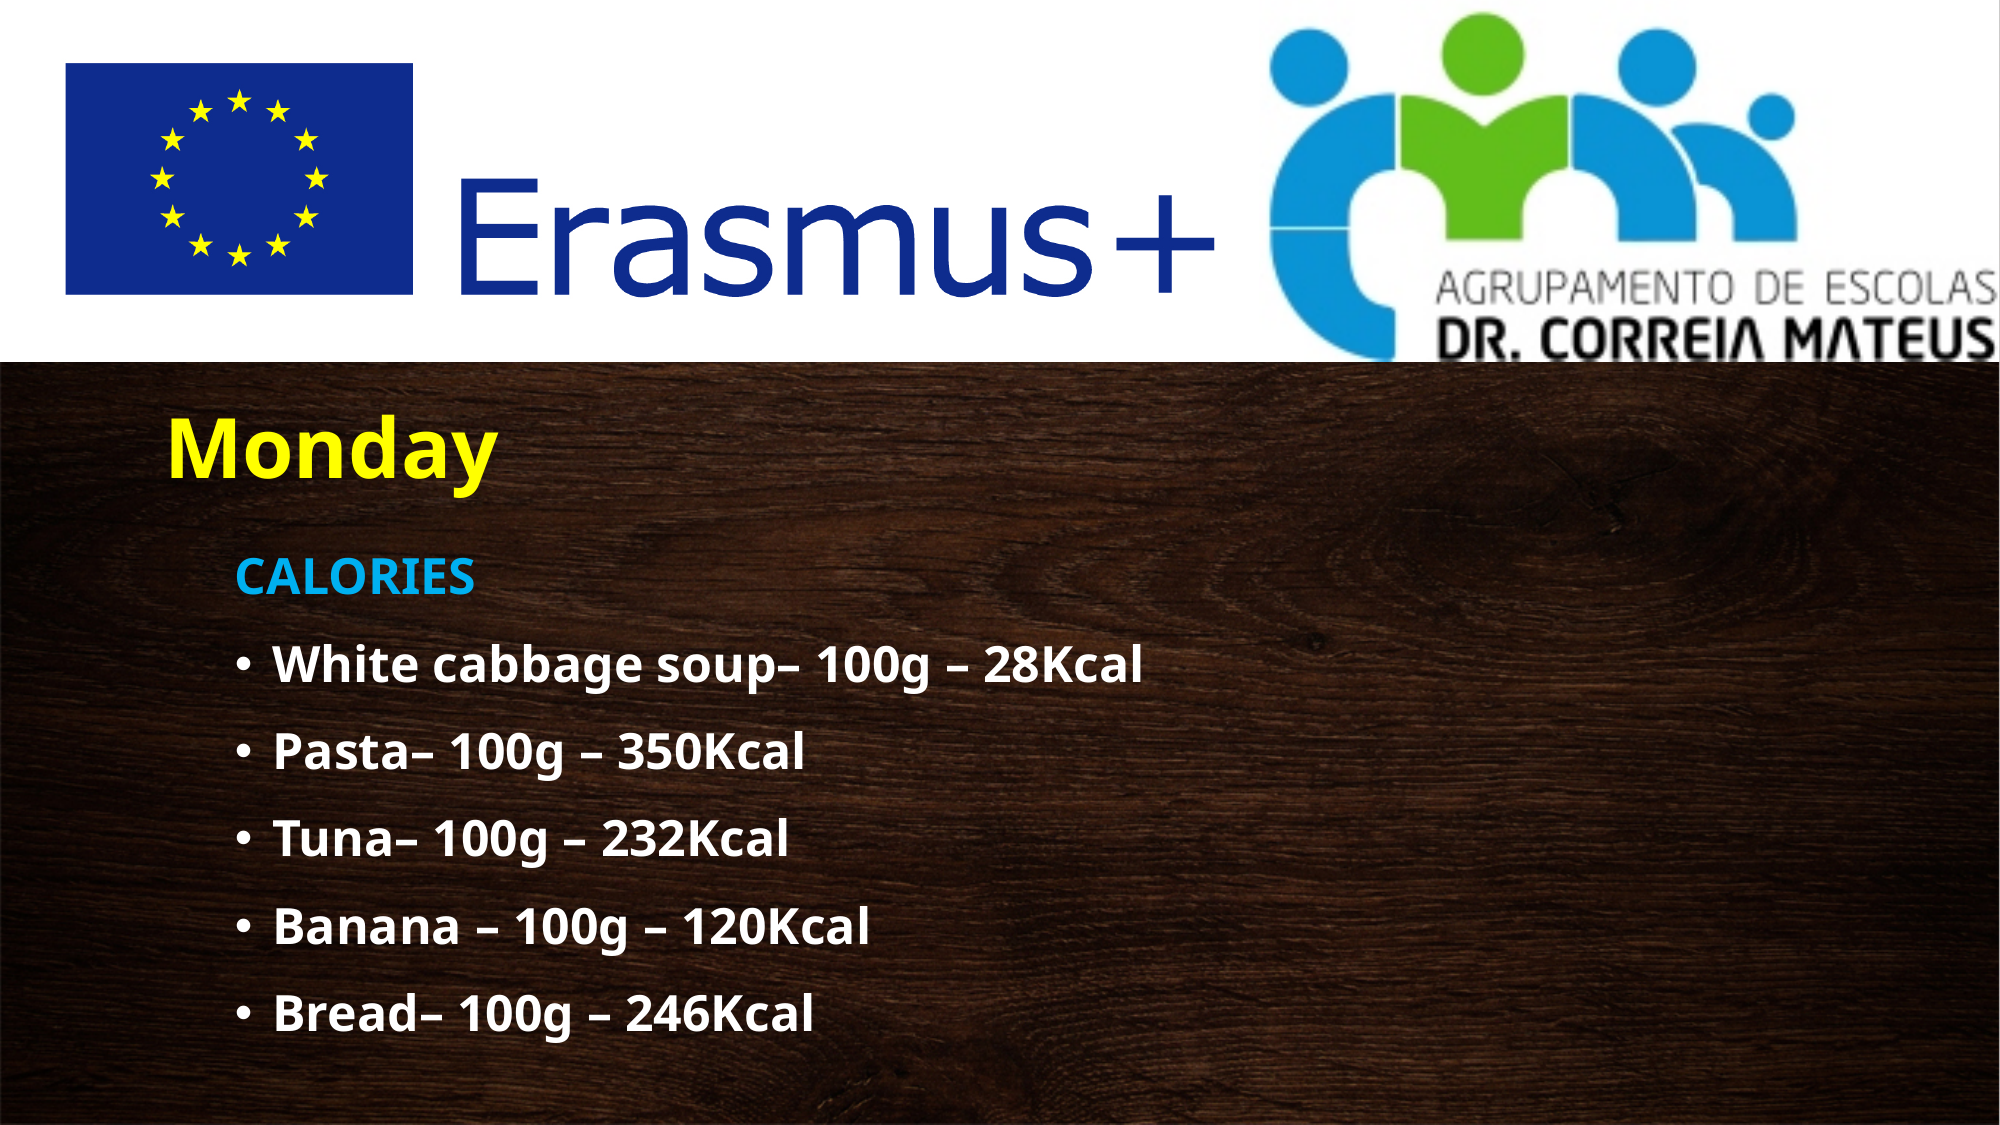

#
Monday
CALORIES
White cabbage soup– 100g – 28Kcal
Pasta– 100g – 350Kcal
Tuna– 100g – 232Kcal
Banana – 100g – 120Kcal
Bread– 100g – 246Kcal